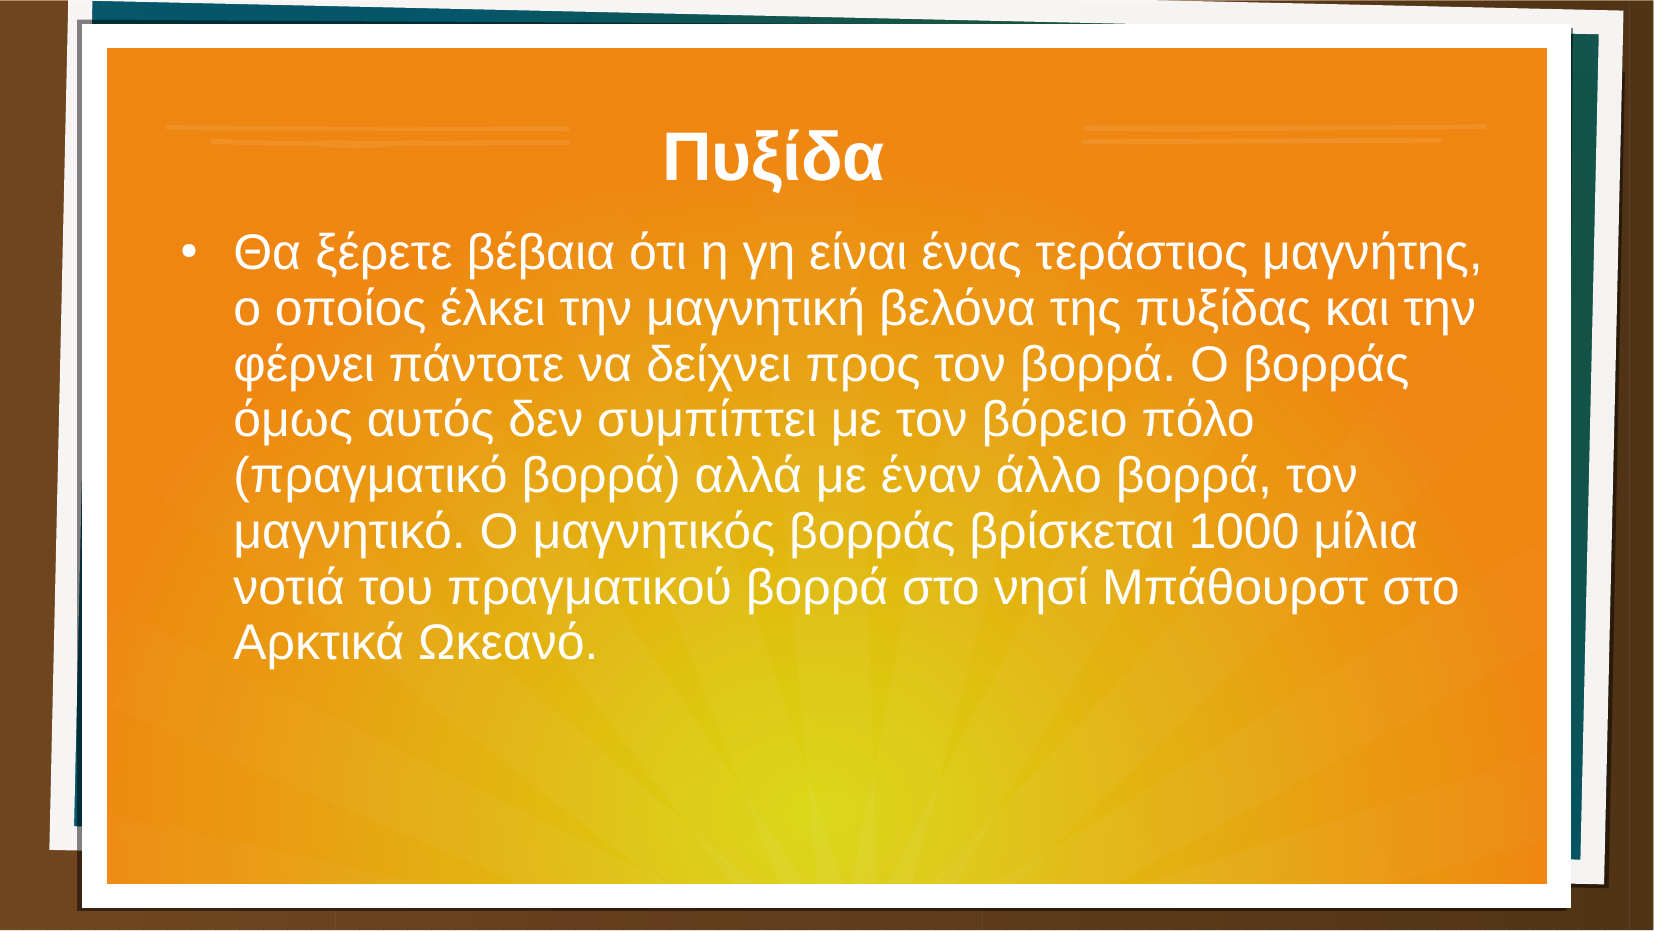

# Πυξίδα
Θα ξέρετε βέβαια ότι η γη είναι ένας τεράστιος μαγνήτης, ο οποίος έλκει την μαγνητική βελόνα της πυξίδας και την φέρνει πάντοτε να δείχνει προς τον βορρά. Ο βορράς όμως αυτός δεν συμπίπτει με τον βόρειο πόλο (πραγματικό βορρά) αλλά με έναν άλλο βορρά, τον μαγνητικό. Ο μαγνητικός βορράς βρίσκεται 1000 μίλια νοτιά του πραγματικού βορρά στο νησί Μπάθουρστ στο Αρκτικά Ωκεανό.